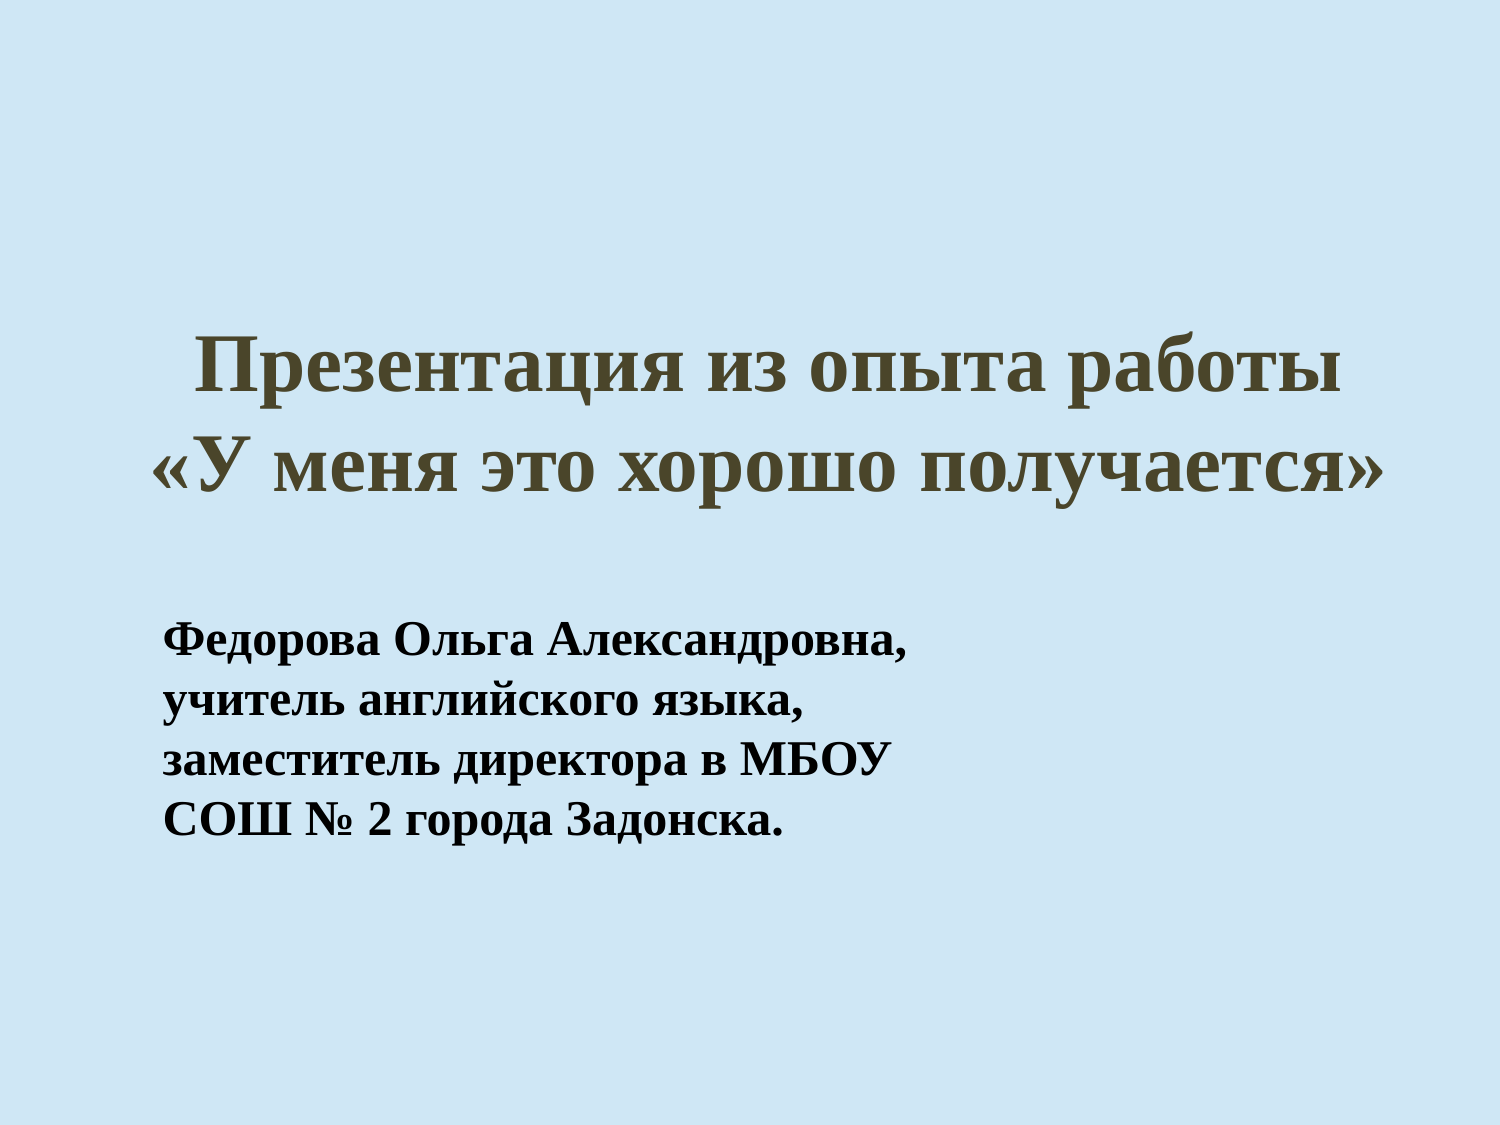

# Презентация из опыта работы «У меня это хорошо получается»
Федорова Ольга Александровна, учитель английского языка, заместитель директора в МБОУ СОШ № 2 города Задонска.